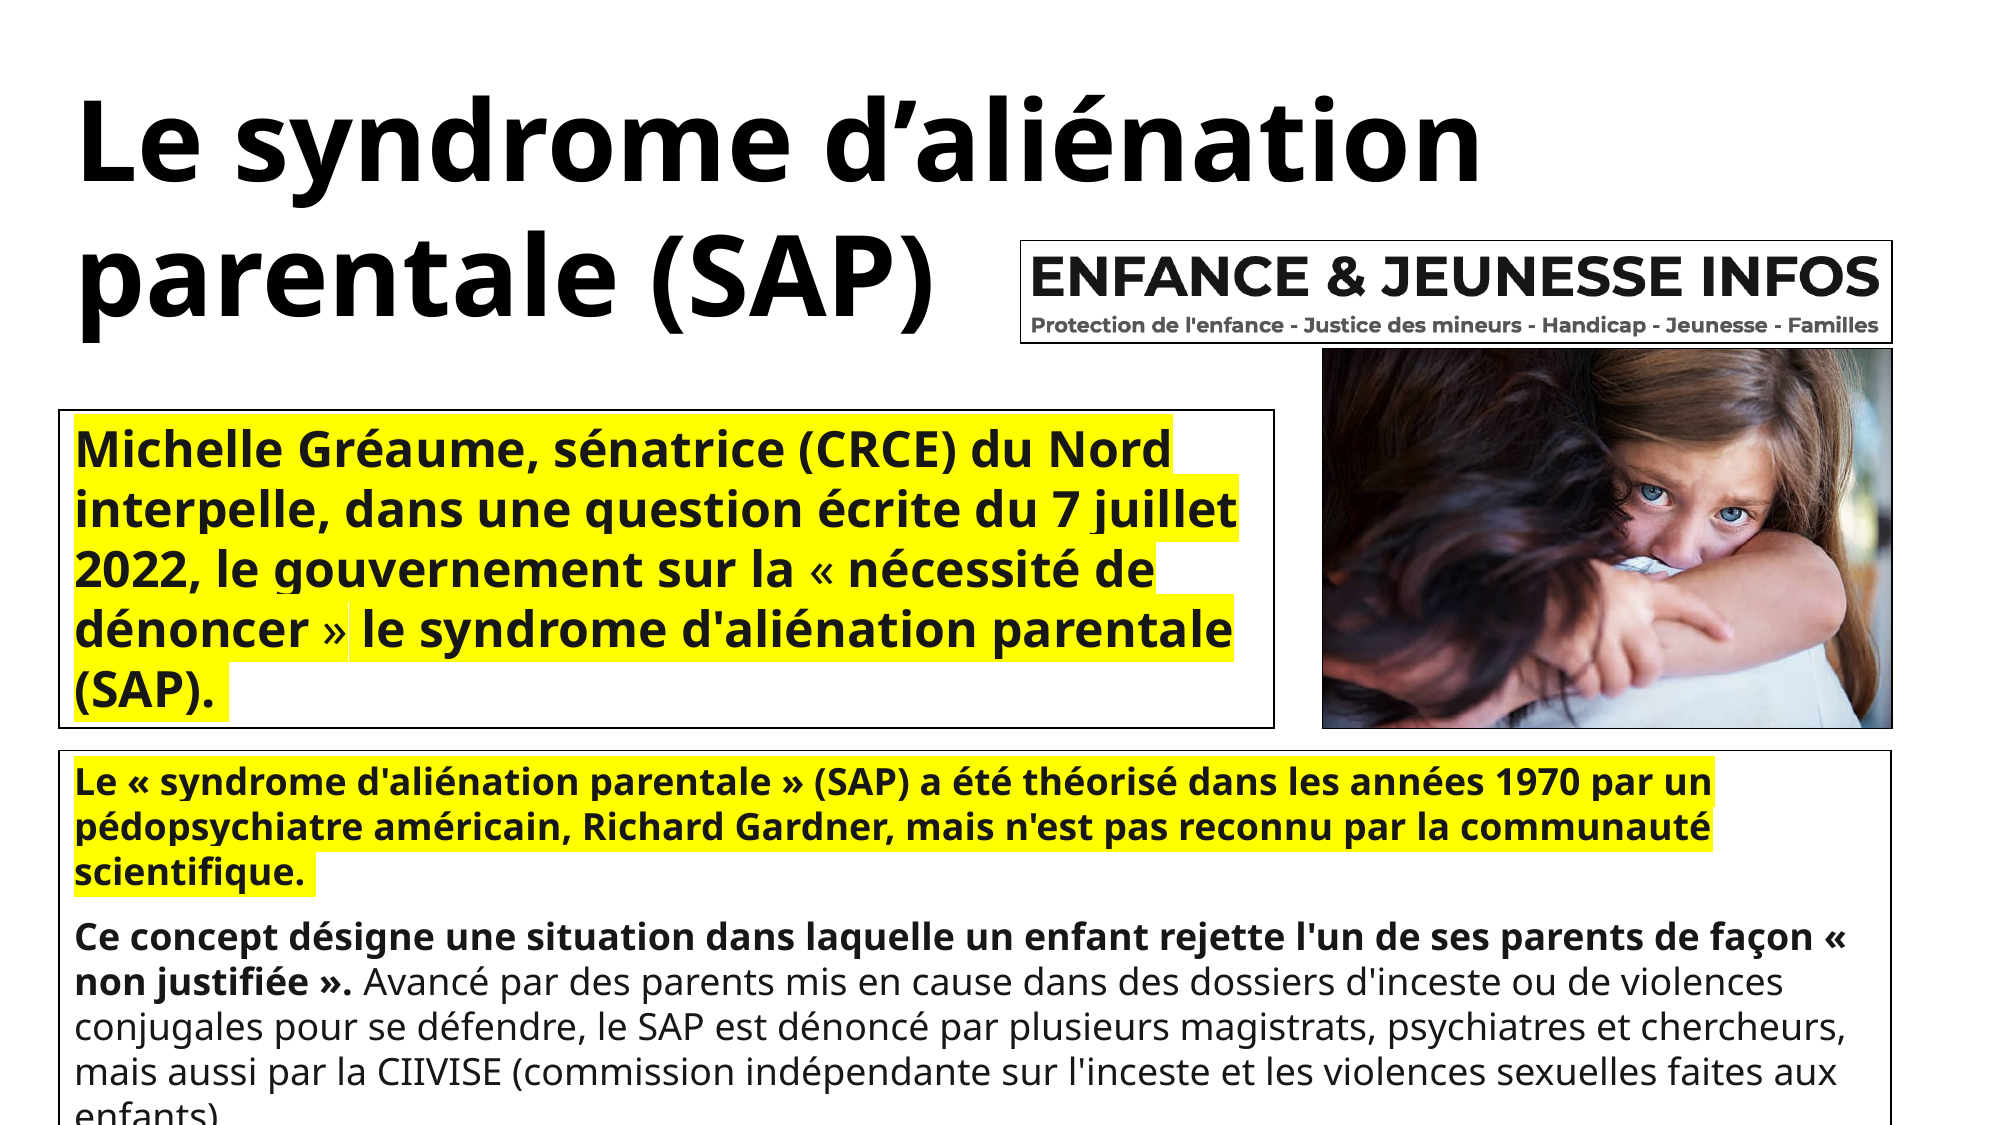

Le syndrome d’aliénation parentale (SAP)
Michelle Gréaume, sénatrice (CRCE) du Nord interpelle, dans une question écrite du 7 juillet 2022, le gouvernement sur la « nécessité de dénoncer » le syndrome d'aliénation parentale (SAP).
Le « syndrome d'aliénation parentale » (SAP) a été théorisé dans les années 1970 par un pédopsychiatre américain, Richard Gardner, mais n'est pas reconnu par la communauté scientifique.
Ce concept désigne une situation dans laquelle un enfant rejette l'un de ses parents de façon « non justifiée ». Avancé par des parents mis en cause dans des dossiers d'inceste ou de violences conjugales pour se défendre, le SAP est dénoncé par plusieurs magistrats, psychiatres et chercheurs, mais aussi par la CIIVISE (commission indépendante sur l'inceste et les violences sexuelles faites aux enfants).
Selon eux, ce concept contribue à « occulter » les violences dénoncées par les enfants.